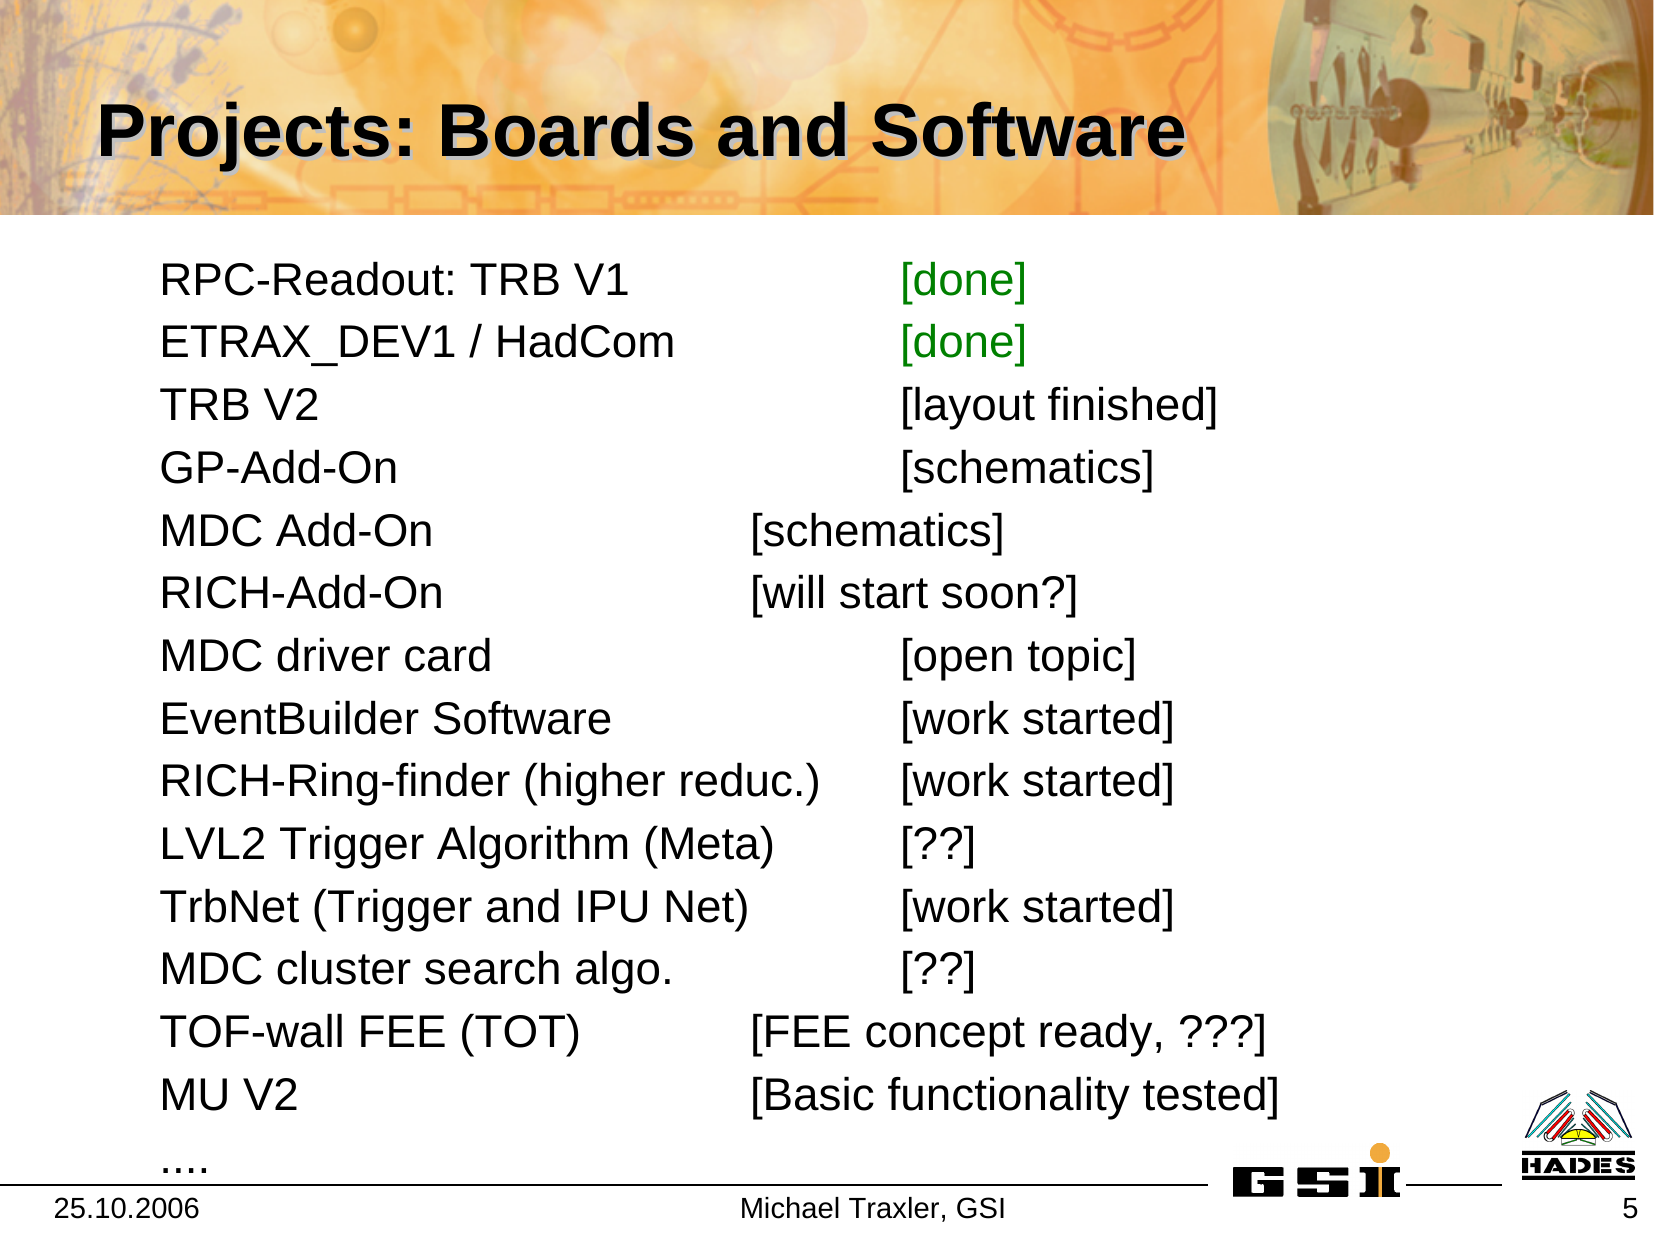

# Projects: Boards and Software
RPC-Readout: TRB V1 		[done]
ETRAX_DEV1 / HadCom		[done]
TRB V2				[layout finished]
GP-Add-On				[schematics]
MDC Add-On			[schematics]
RICH-Add-On			[will start soon?]
MDC driver card			[open topic]
EventBuilder Software		[work started]
RICH-Ring-finder (higher reduc.)	[work started]
LVL2 Trigger Algorithm (Meta)	[??]
TrbNet (Trigger and IPU Net)	[work started]
MDC cluster search algo.		[??]
TOF-wall FEE (TOT)		[FEE concept ready, ???]
MU V2				[Basic functionality tested]
....
25.10.2006
Michael Traxler, GSI
5